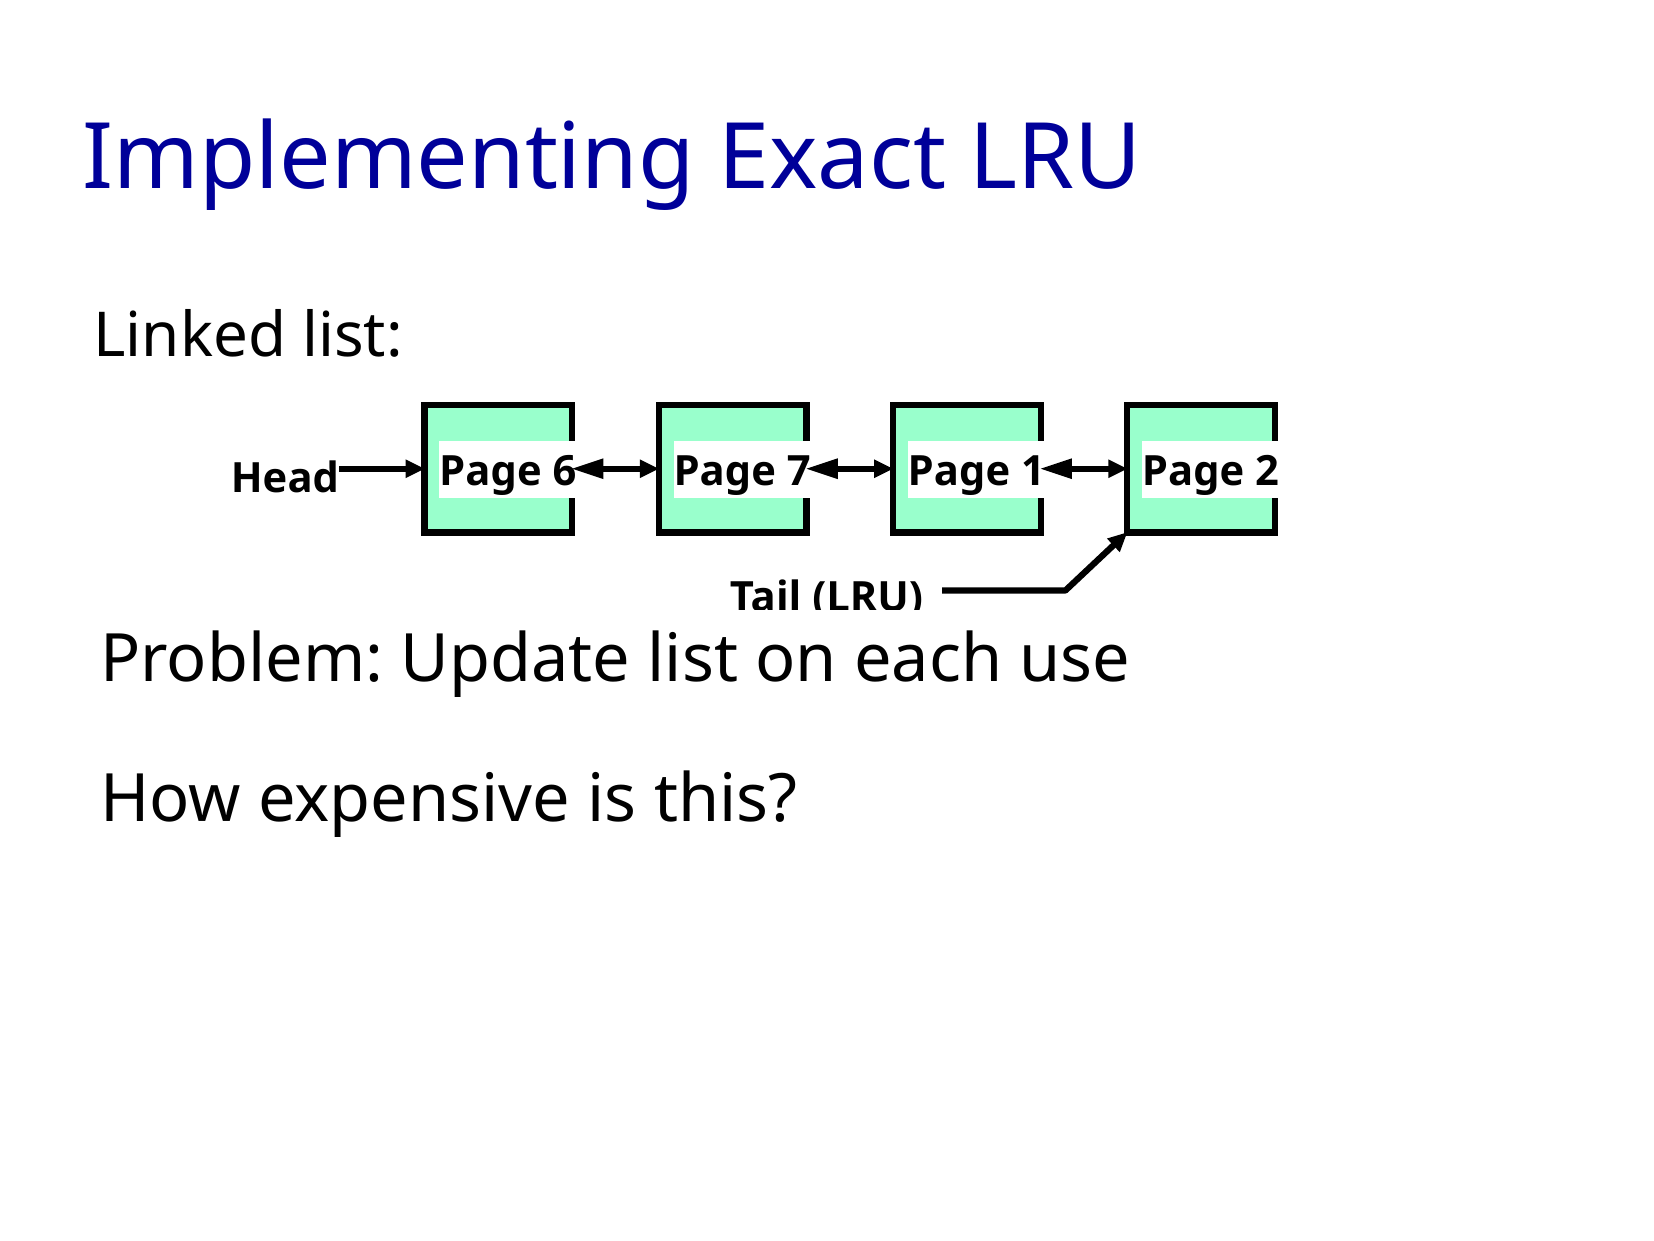

# Implementing Exact LRU
Linked list:
Page 6
Page 7
Page 1
Page 2
Head
Tail (LRU)
Problem: Update list on each use
How expensive is this?